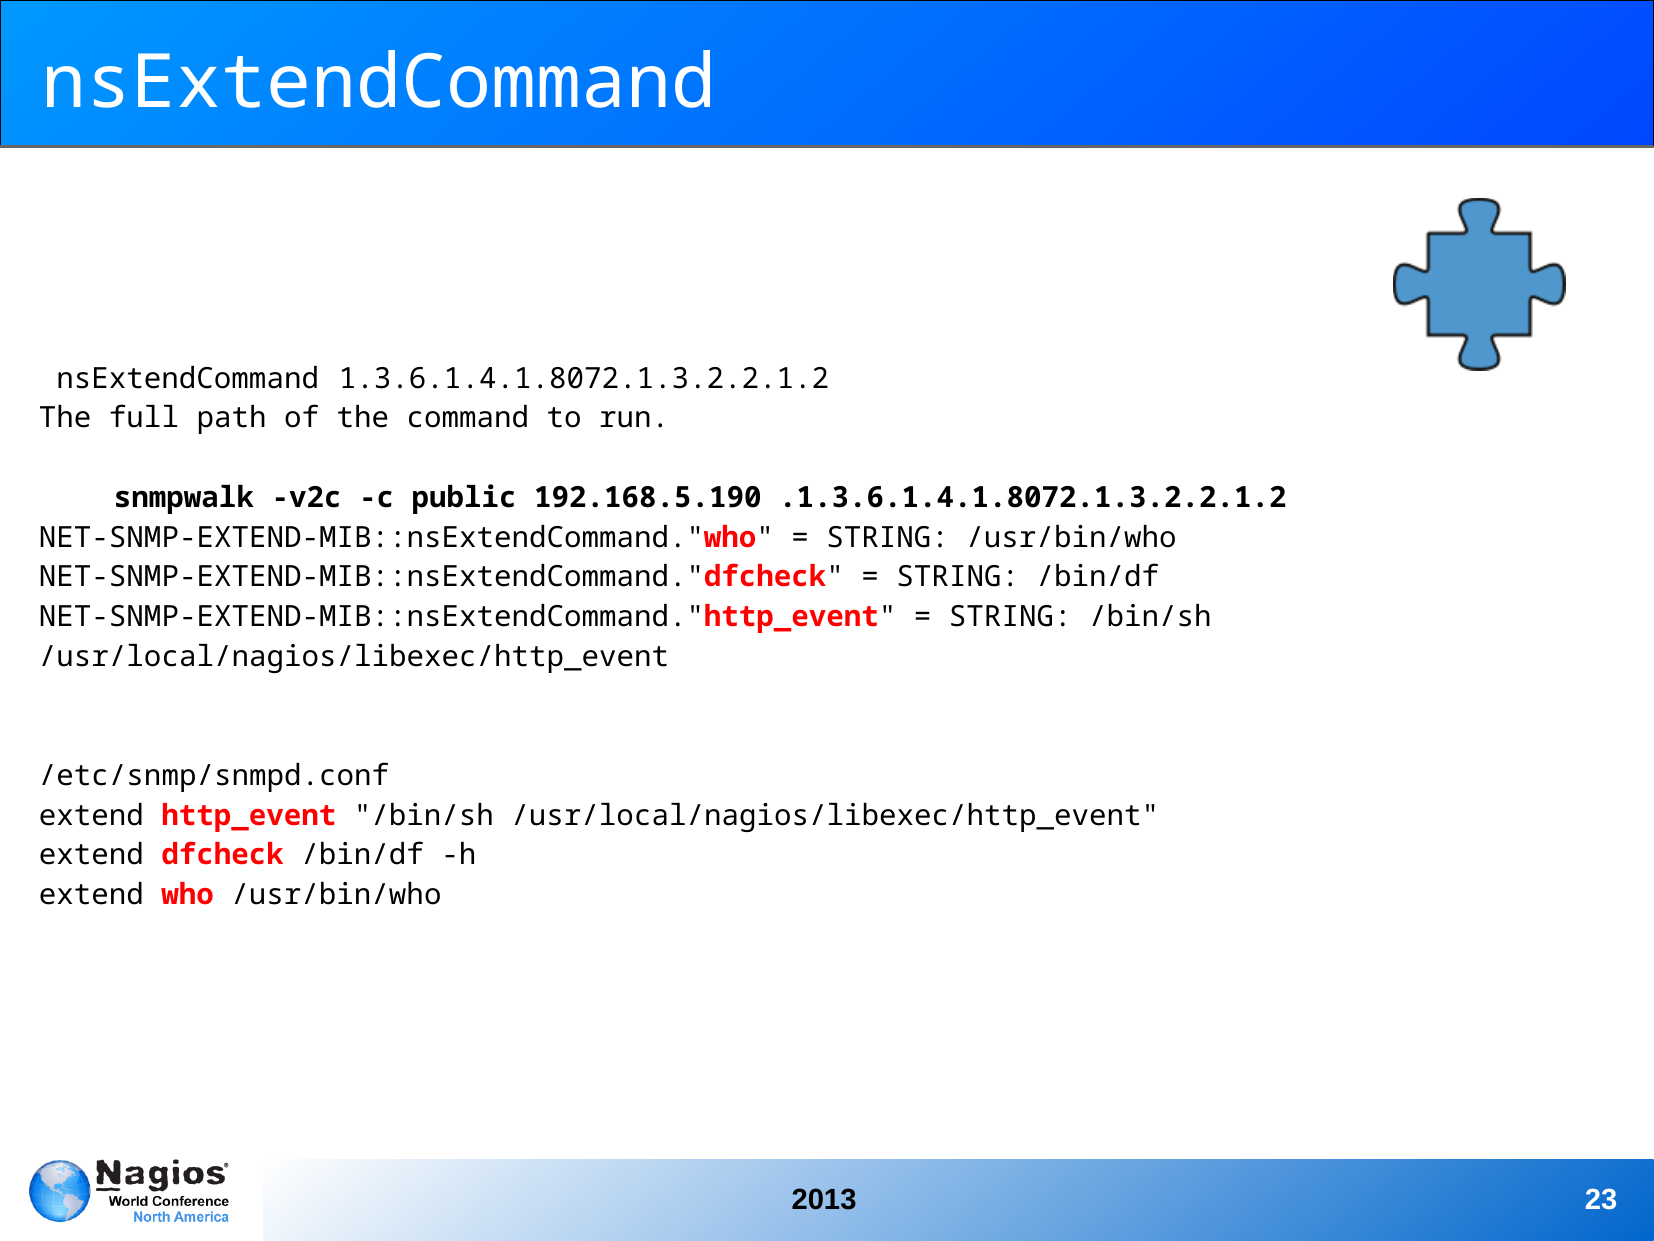

# nsExtendCommand
 nsExtendCommand 	1.3.6.1.4.1.8072.1.3.2.2.1.2
The full path of the command to run.
	snmpwalk -v2c -c public 192.168.5.190 .1.3.6.1.4.1.8072.1.3.2.2.1.2
NET-SNMP-EXTEND-MIB::nsExtendCommand."who" = STRING: /usr/bin/who
NET-SNMP-EXTEND-MIB::nsExtendCommand."dfcheck" = STRING: /bin/df
NET-SNMP-EXTEND-MIB::nsExtendCommand."http_event" = STRING: /bin/sh /usr/local/nagios/libexec/http_event
/etc/snmp/snmpd.conf
extend http_event "/bin/sh /usr/local/nagios/libexec/http_event"
extend dfcheck /bin/df -h
extend who /usr/bin/who
2011
23